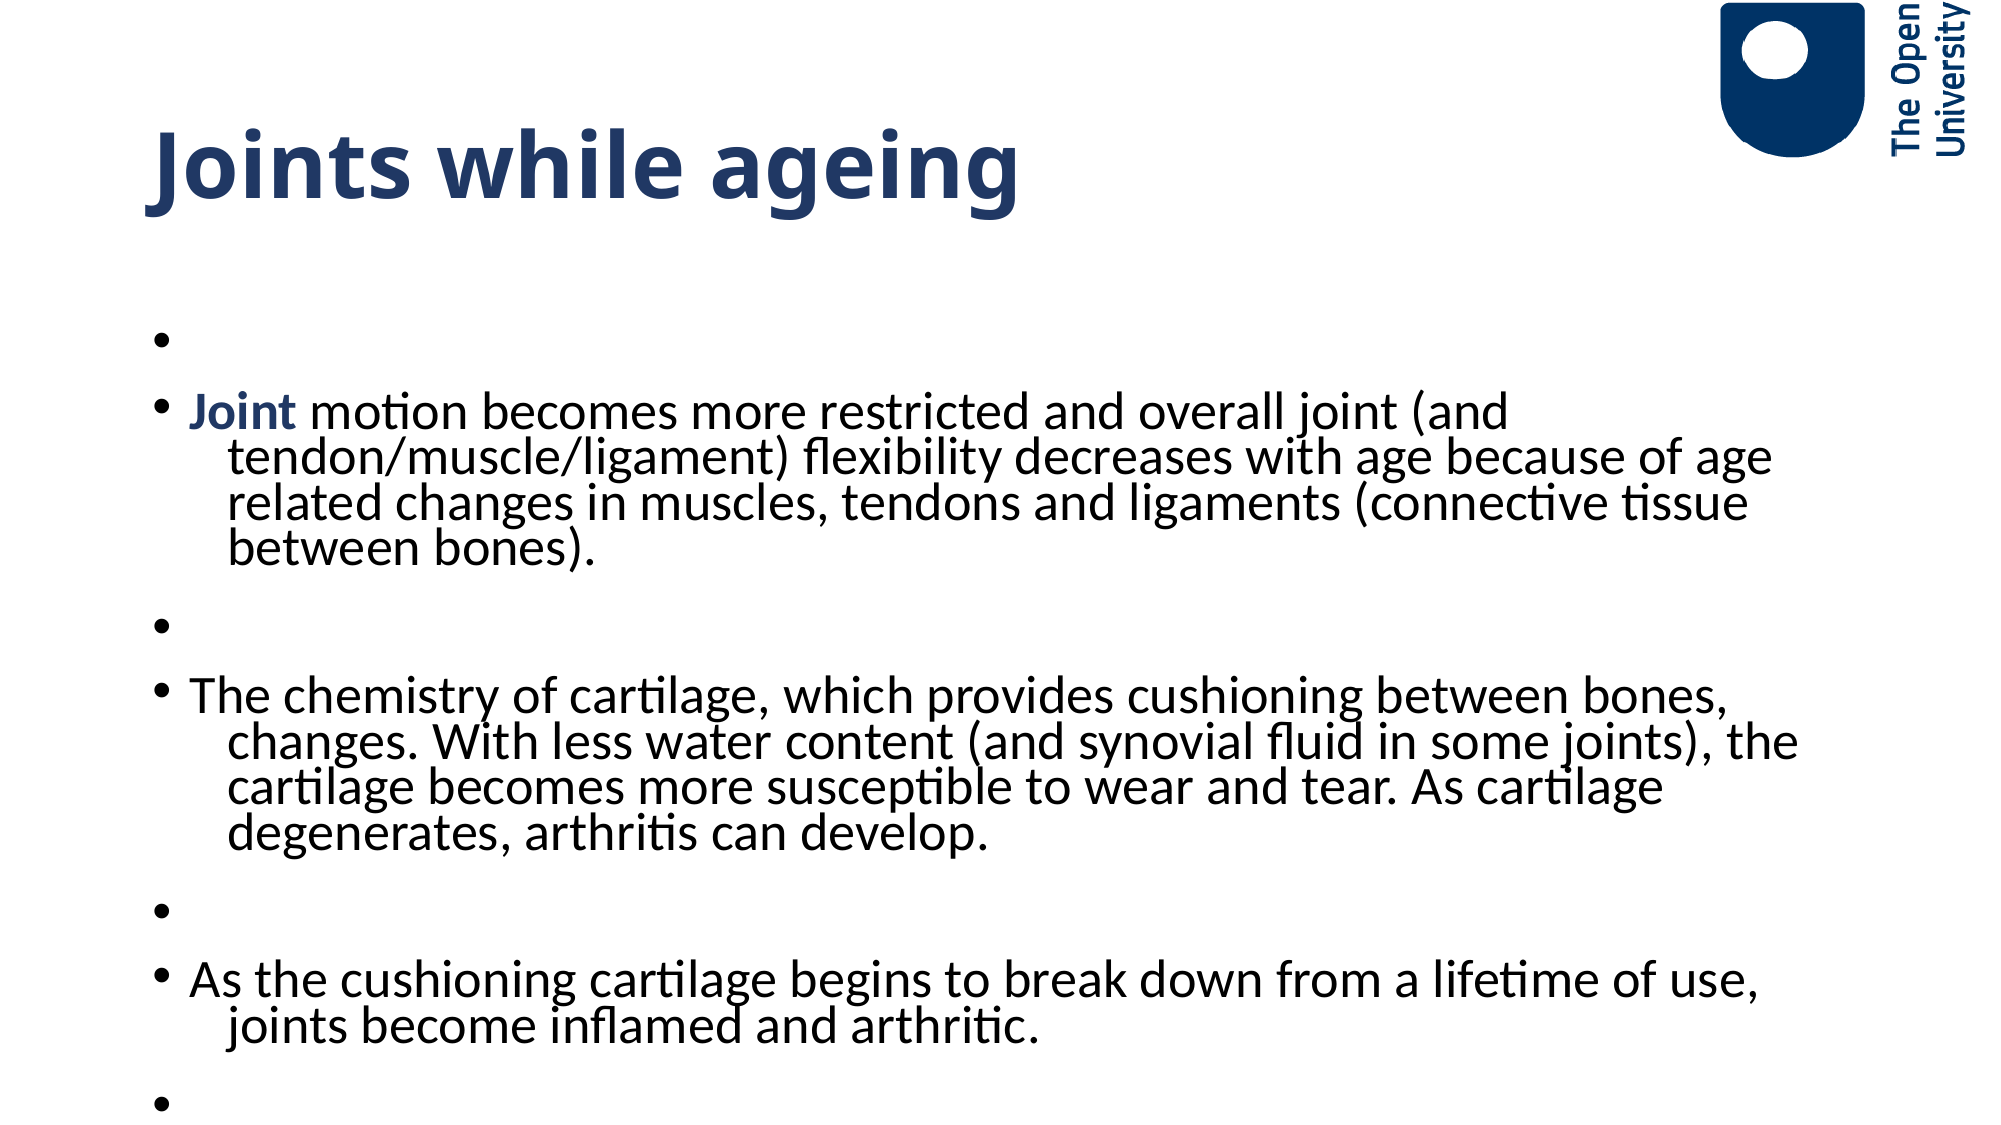

# Joints while ageing
Joint motion becomes more restricted and overall joint (and tendon/muscle/ligament) flexibility decreases with age because of age related changes in muscles, tendons and ligaments (connective tissue between bones).
The chemistry of cartilage, which provides cushioning between bones, changes. With less water content (and synovial fluid in some joints), the cartilage becomes more susceptible to wear and tear. As cartilage degenerates, arthritis can develop.
As the cushioning cartilage begins to break down from a lifetime of use, joints become inflamed and arthritic.